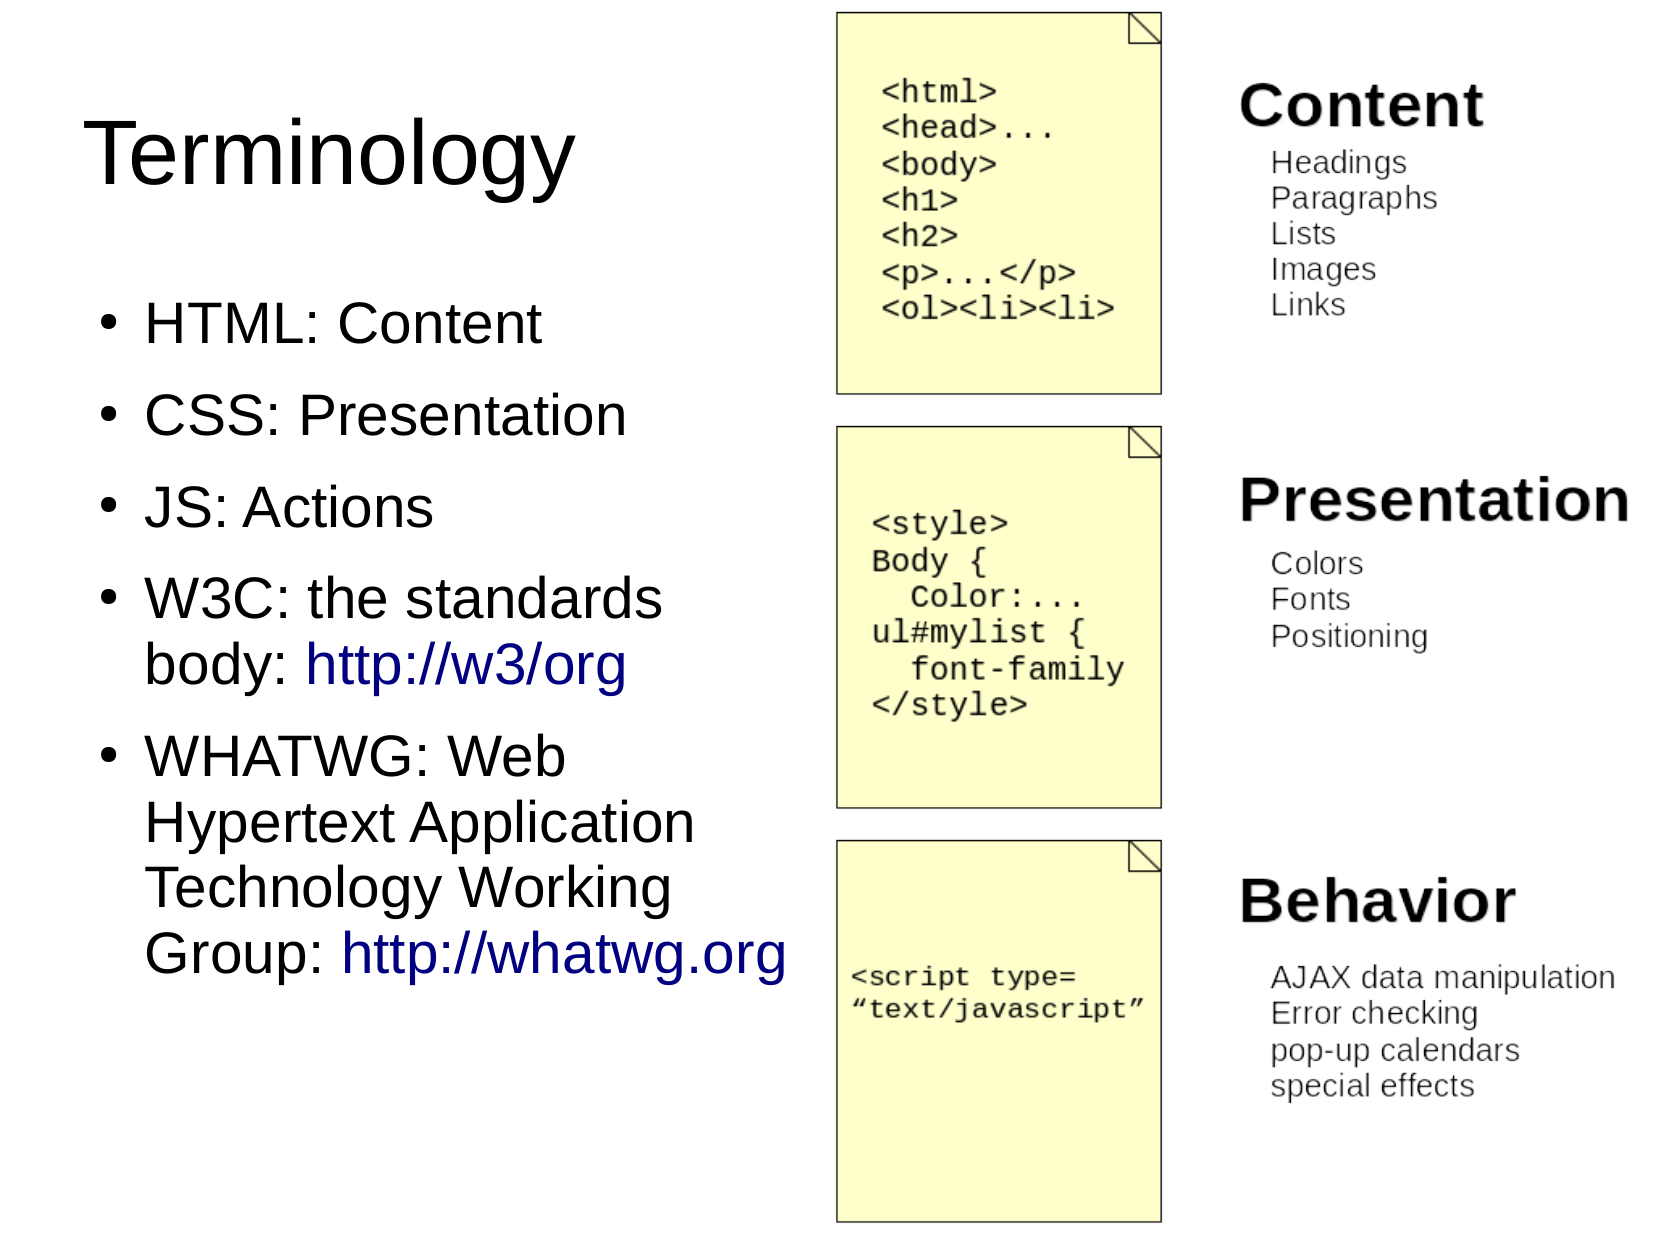

# Terminology
HTML: Content
CSS: Presentation
JS: Actions
W3C: the standards body: http://w3/org
WHATWG: Web Hypertext Application Technology Working Group: http://whatwg.org